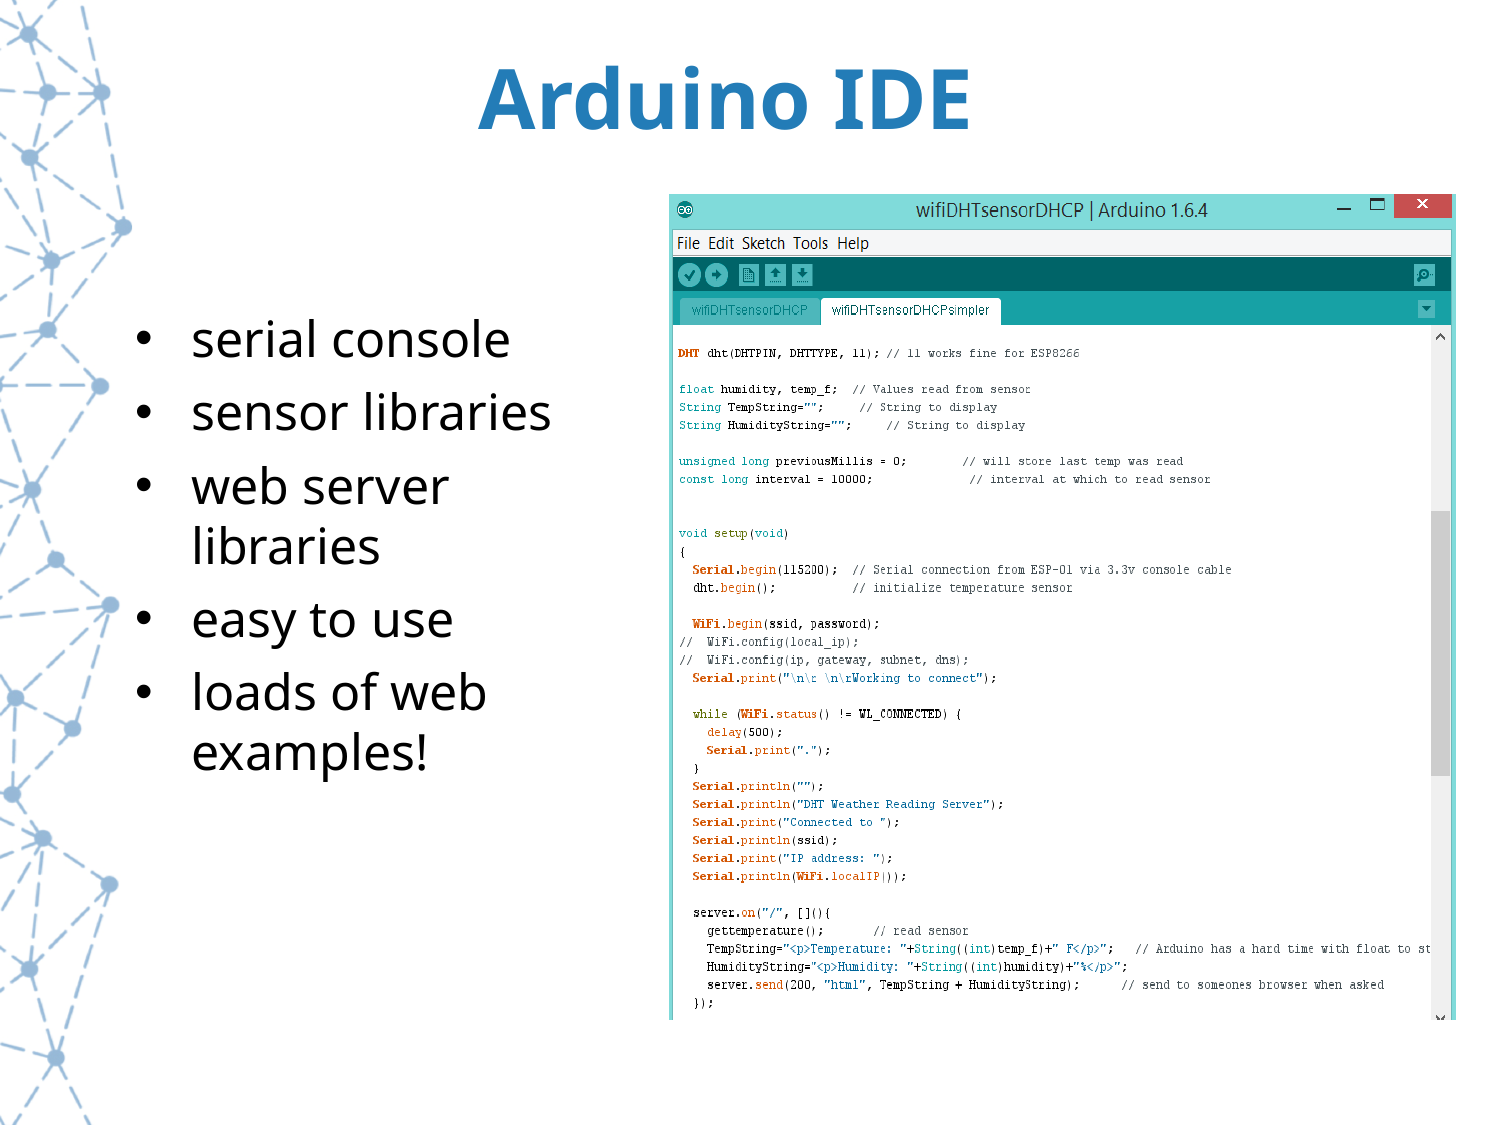

Arduino IDE
# serial console
sensor libraries
web server libraries
easy to use
loads of web examples!